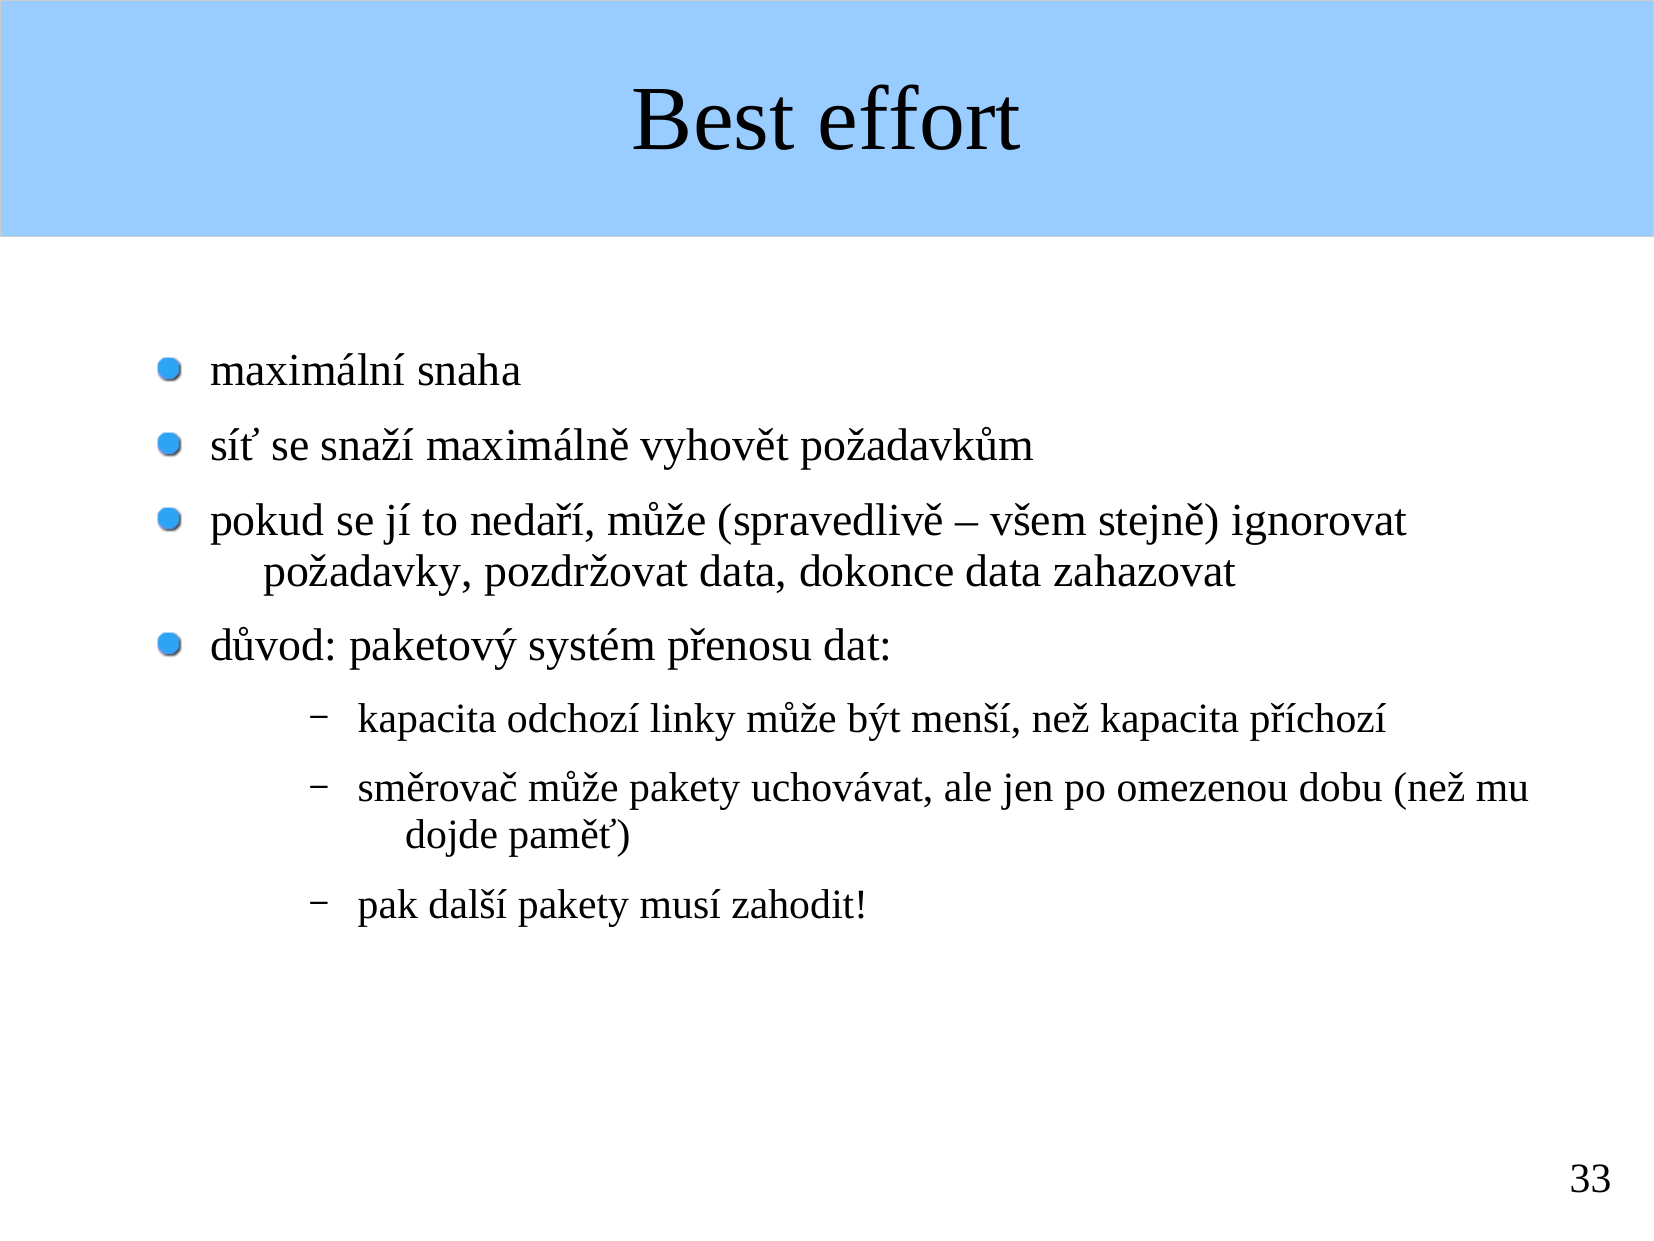

# Best effort
maximální snaha
síť se snaží maximálně vyhovět požadavkům
pokud se jí to nedaří, může (spravedlivě – všem stejně) ignorovat požadavky, pozdržovat data, dokonce data zahazovat
důvod: paketový systém přenosu dat:
kapacita odchozí linky může být menší, než kapacita příchozí
směrovač může pakety uchovávat, ale jen po omezenou dobu (než mu dojde paměť)
pak další pakety musí zahodit!